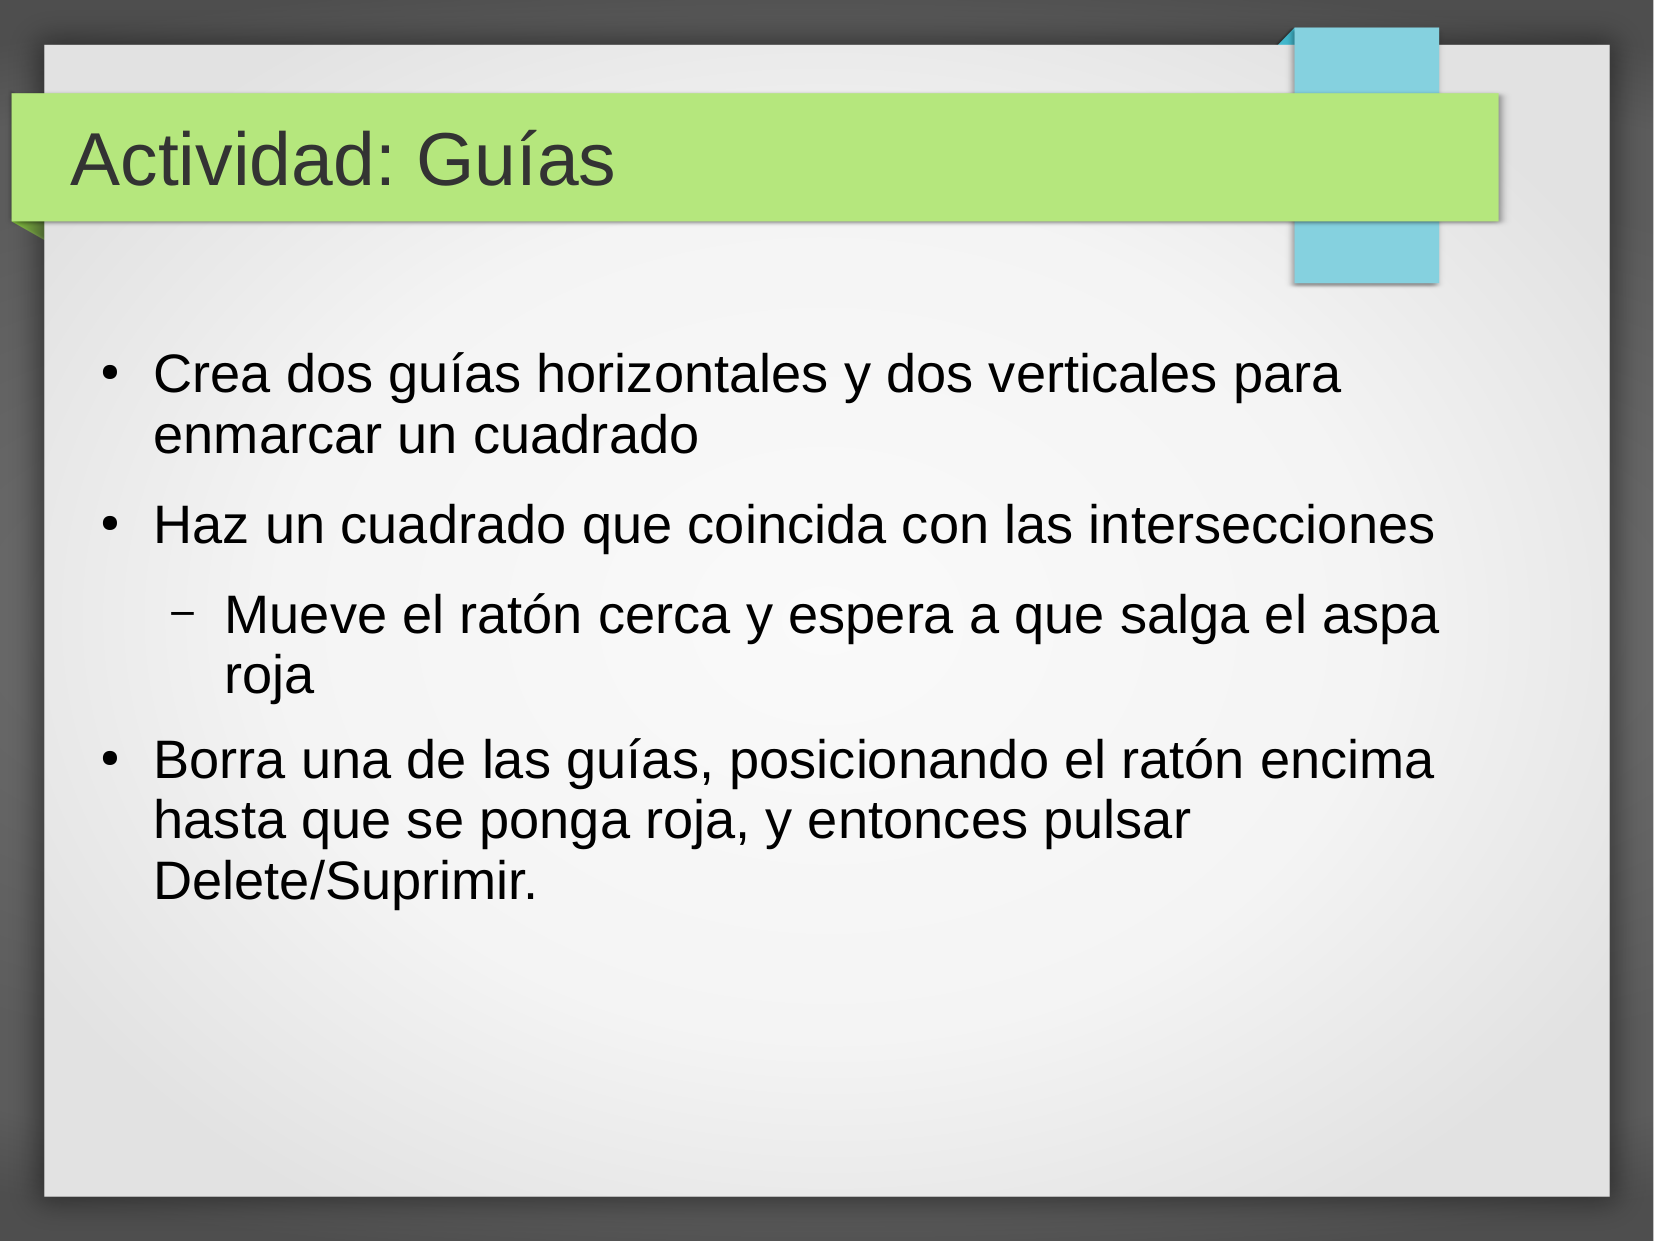

# Actividad: Guías
Crea dos guías horizontales y dos verticales para enmarcar un cuadrado
Haz un cuadrado que coincida con las intersecciones
Mueve el ratón cerca y espera a que salga el aspa roja
Borra una de las guías, posicionando el ratón encima hasta que se ponga roja, y entonces pulsar Delete/Suprimir.